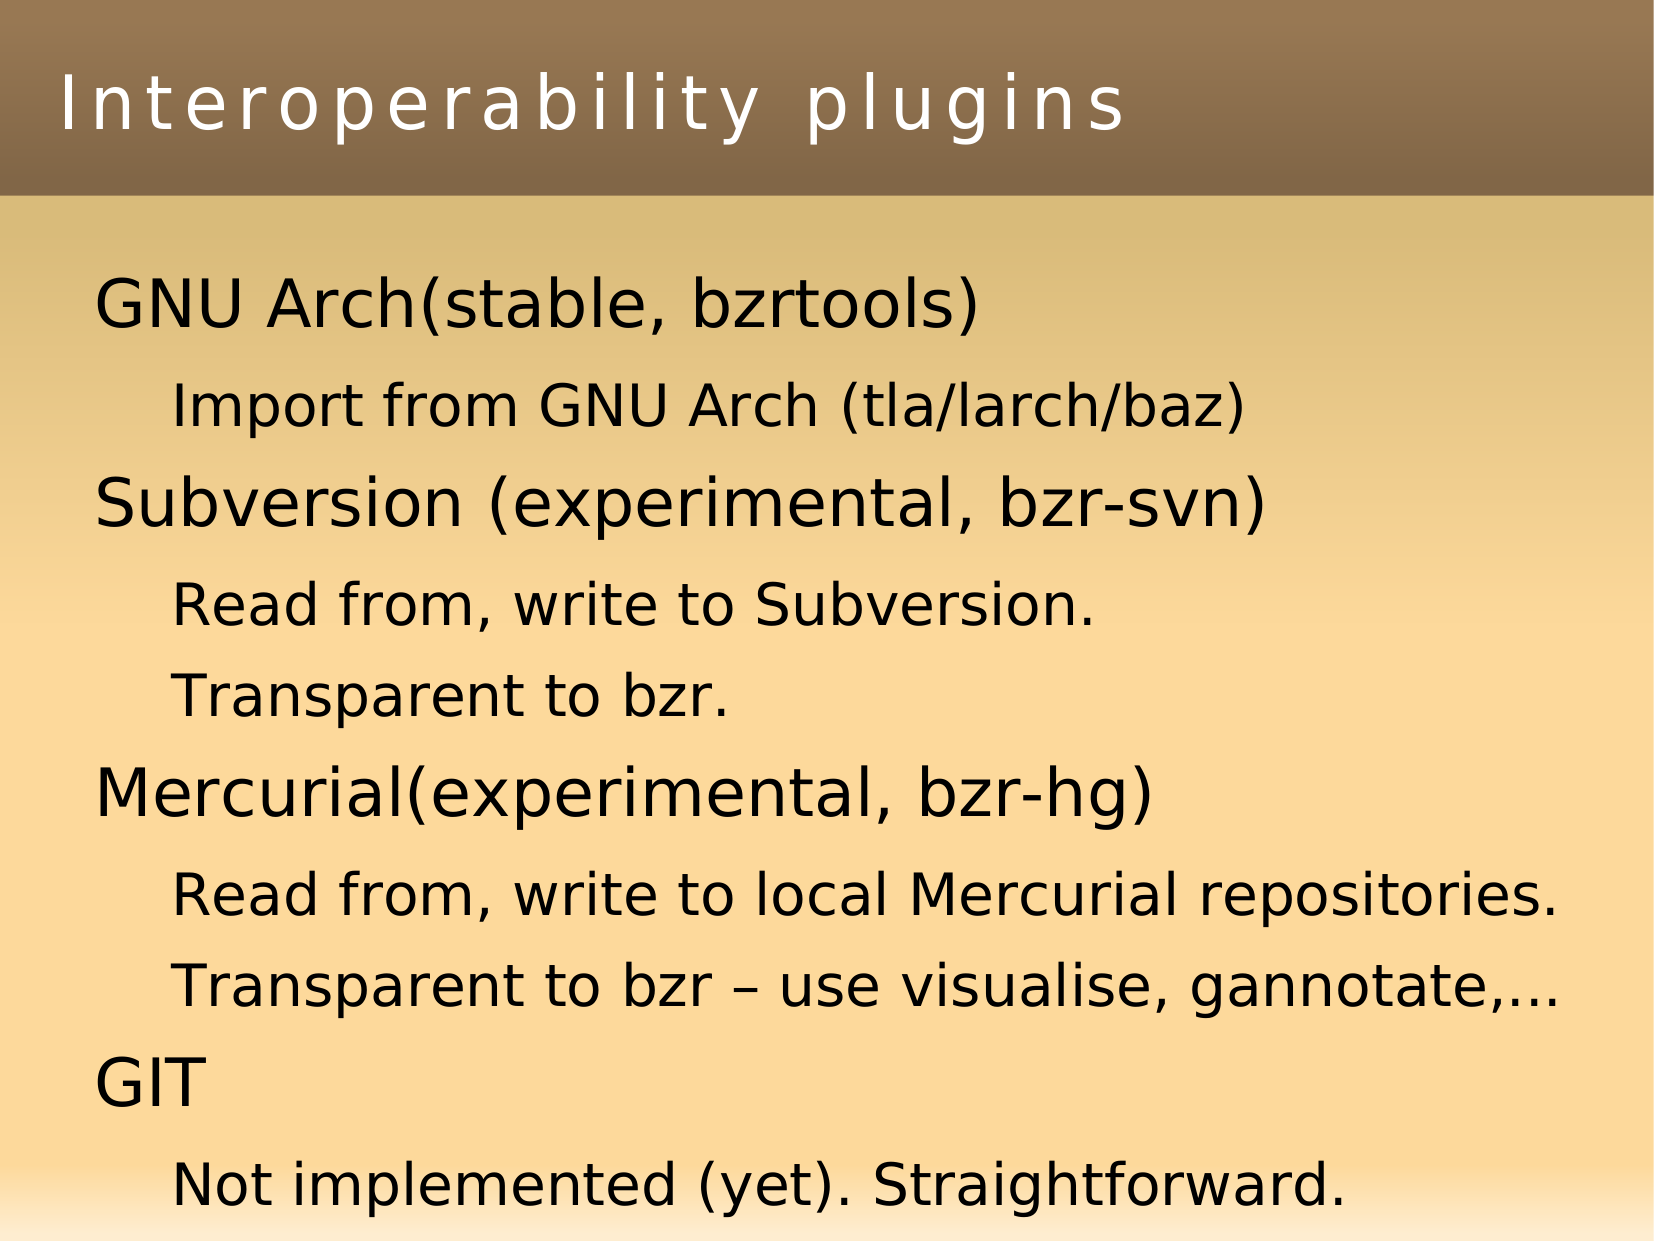

# Interoperability plugins
GNU Arch(stable, bzrtools)
Import from GNU Arch (tla/larch/baz)
Subversion (experimental, bzr-svn)
Read from, write to Subversion.
Transparent to bzr.
Mercurial(experimental, bzr-hg)
Read from, write to local Mercurial repositories.
Transparent to bzr – use visualise, gannotate,...
GIT
Not implemented (yet). Straightforward.